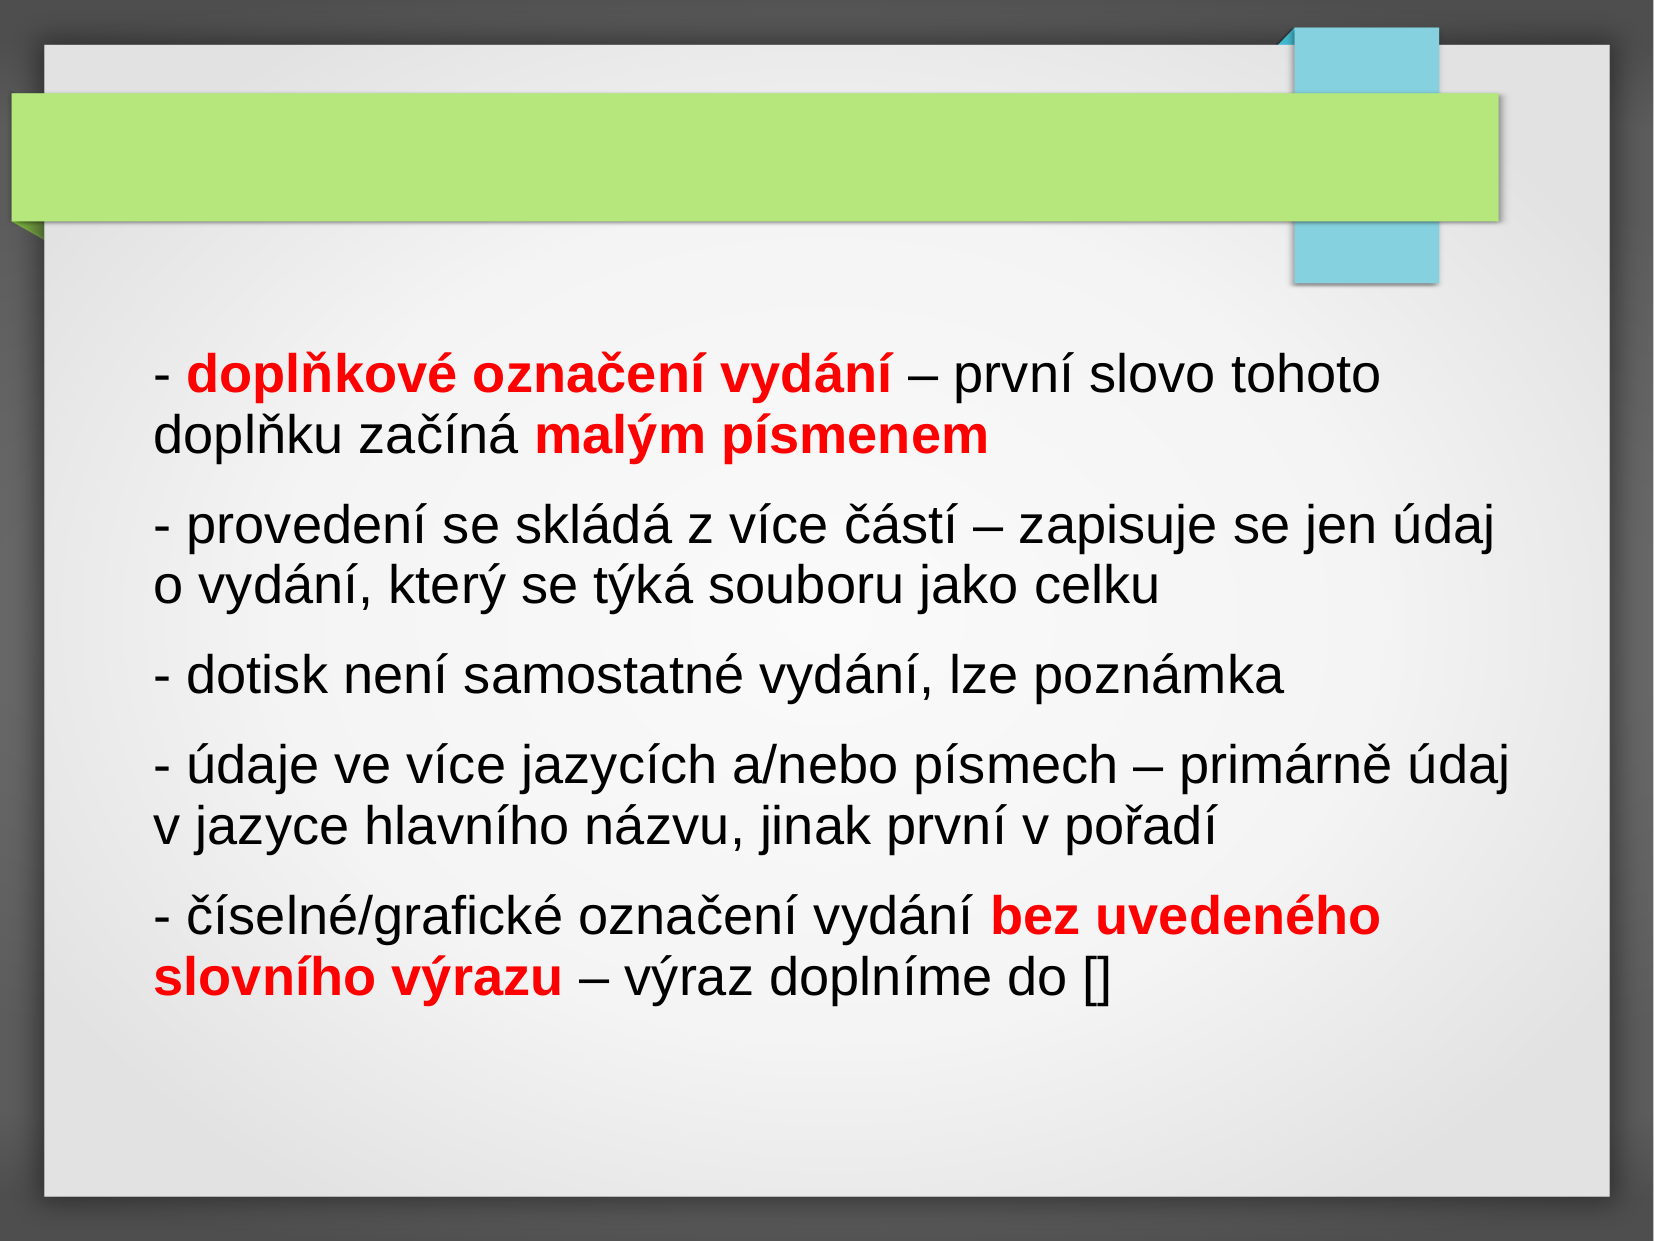

#
- doplňkové označení vydání – první slovo tohoto doplňku začíná malým písmenem
- provedení se skládá z více částí – zapisuje se jen údaj o vydání, který se týká souboru jako celku
- dotisk není samostatné vydání, lze poznámka
- údaje ve více jazycích a/nebo písmech – primárně údaj v jazyce hlavního názvu, jinak první v pořadí
- číselné/grafické označení vydání bez uvedeného slovního výrazu – výraz doplníme do []